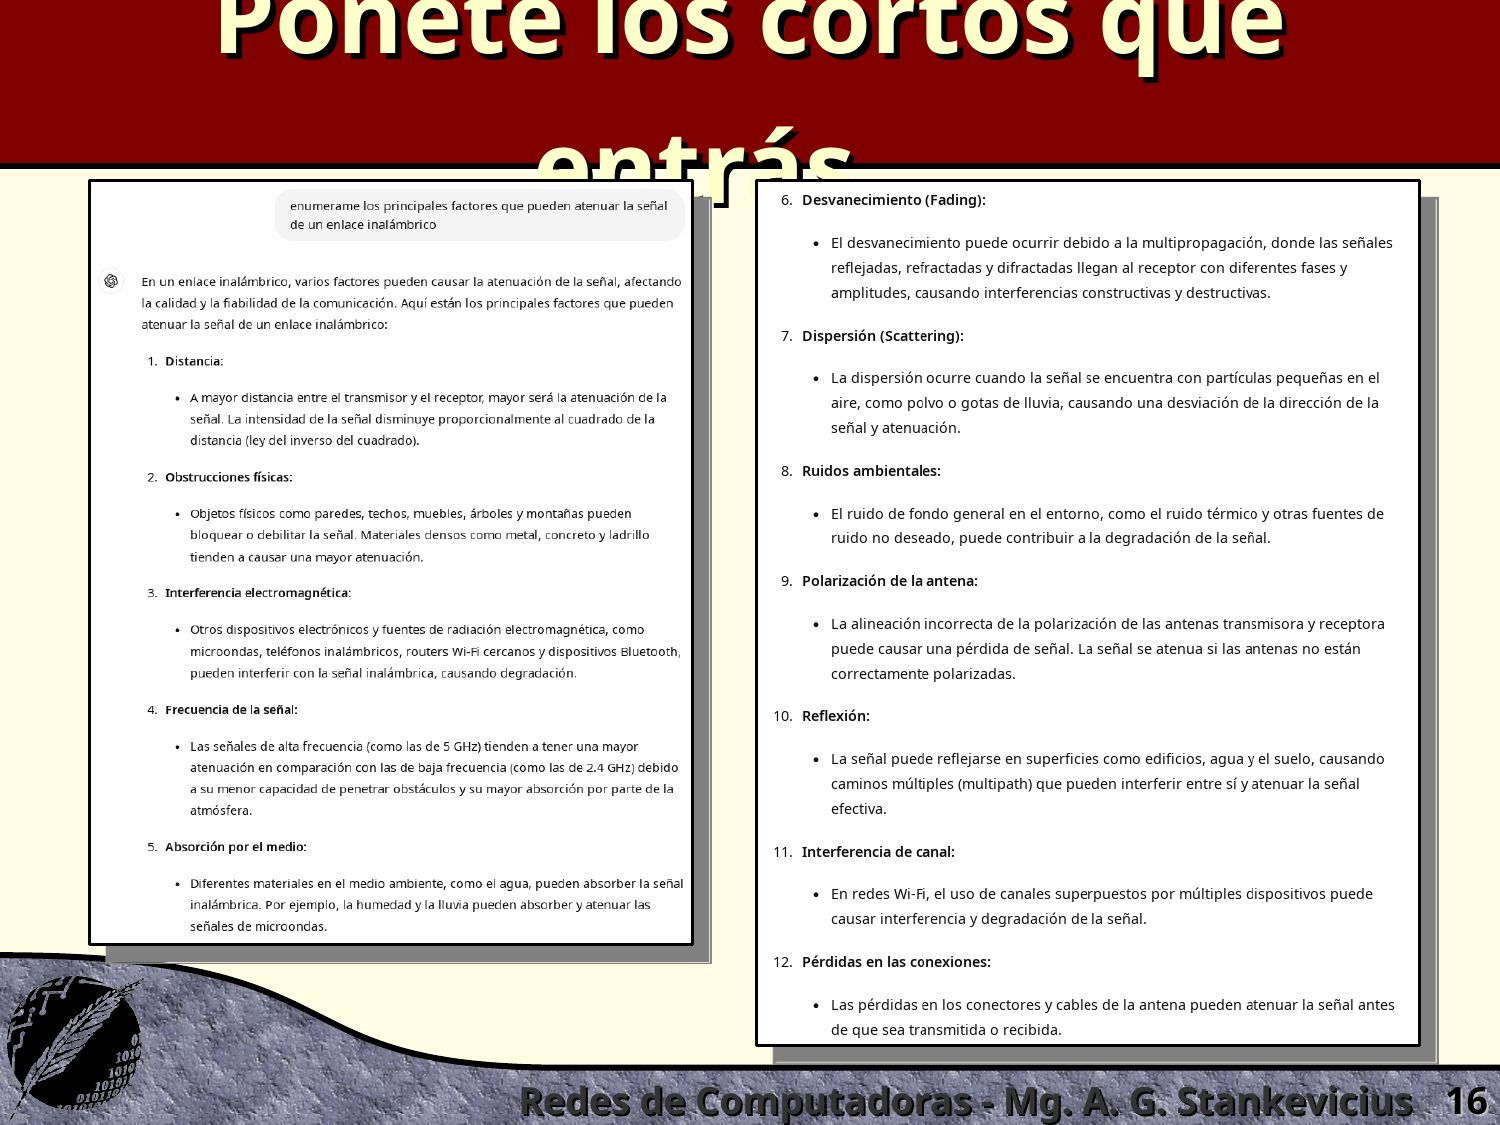

# Ponete los cortos que entrás…
16